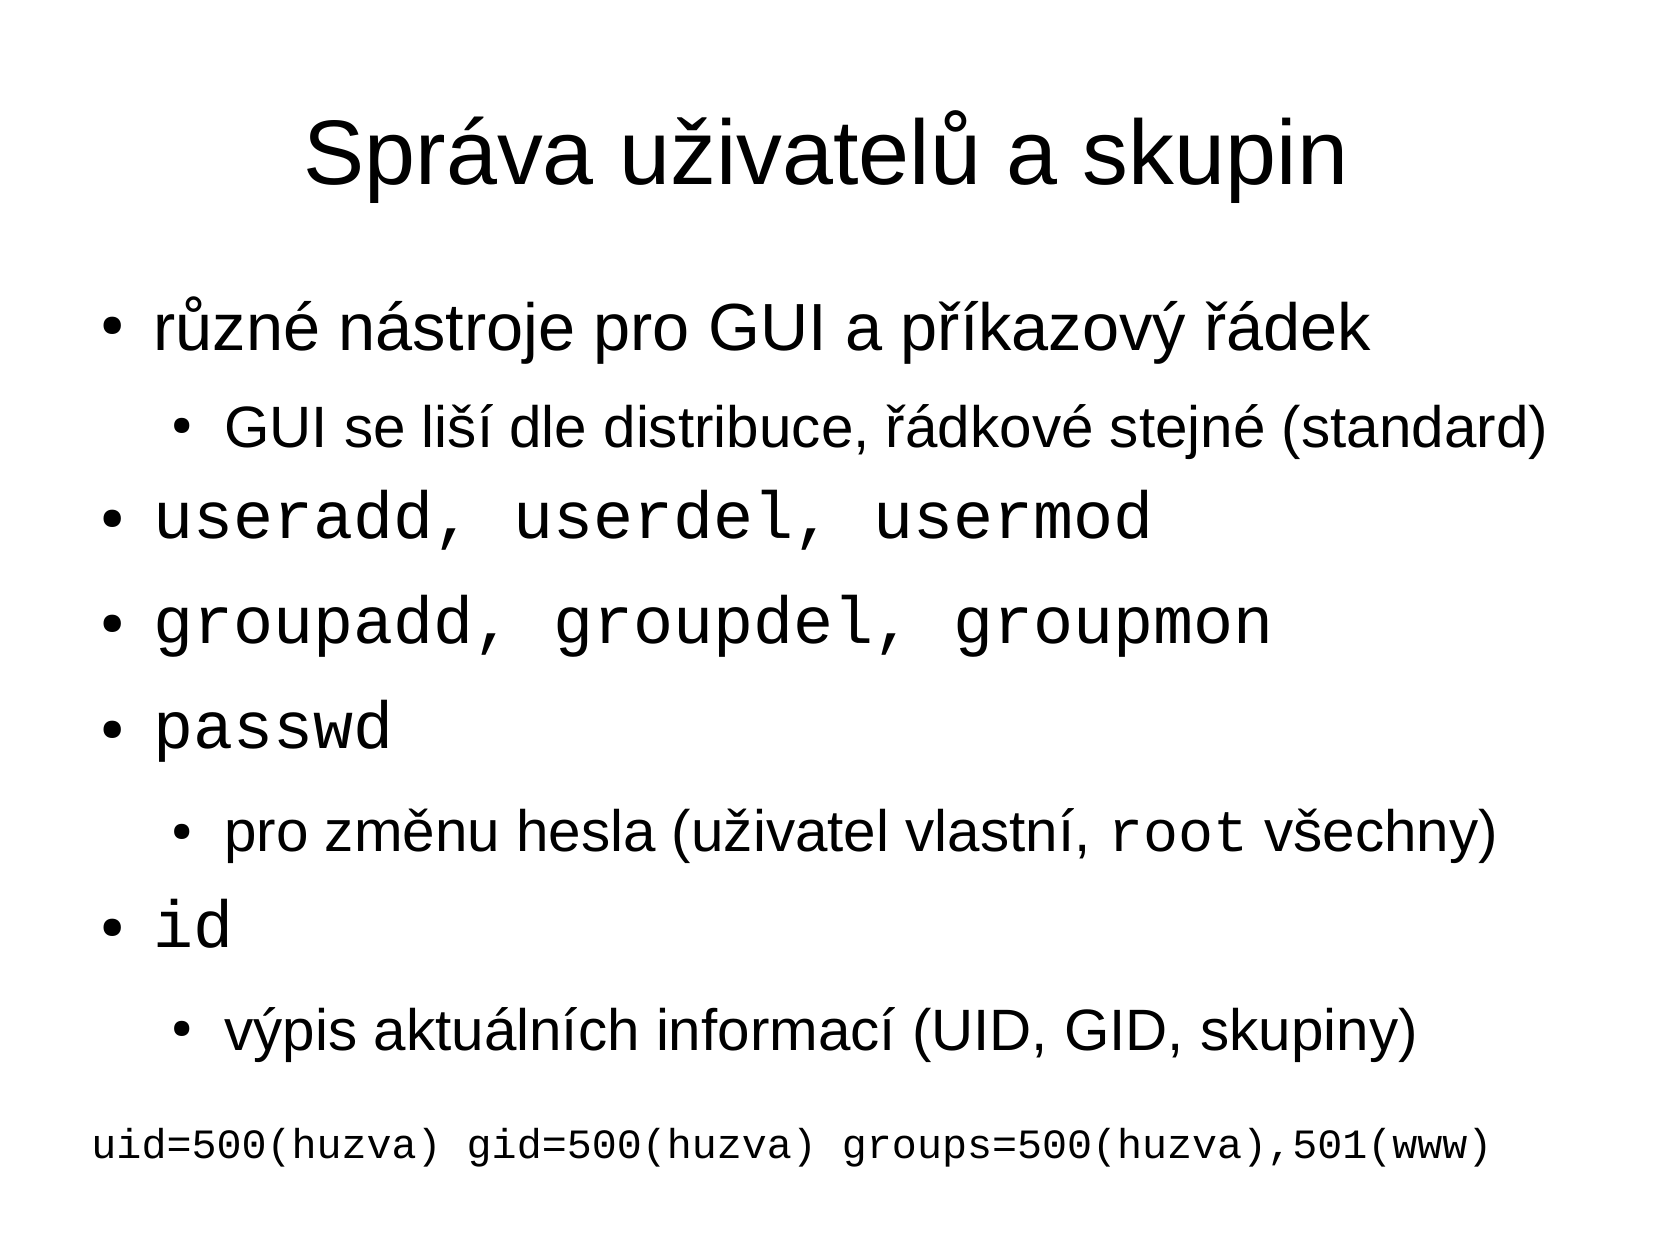

# Správa uživatelů a skupin
různé nástroje pro GUI a příkazový řádek
GUI se liší dle distribuce, řádkové stejné (standard)
useradd, userdel, usermod
groupadd, groupdel, groupmon
passwd
pro změnu hesla (uživatel vlastní, root všechny)
id
výpis aktuálních informací (UID, GID, skupiny)
uid=500(huzva) gid=500(huzva) groups=500(huzva),501(www)